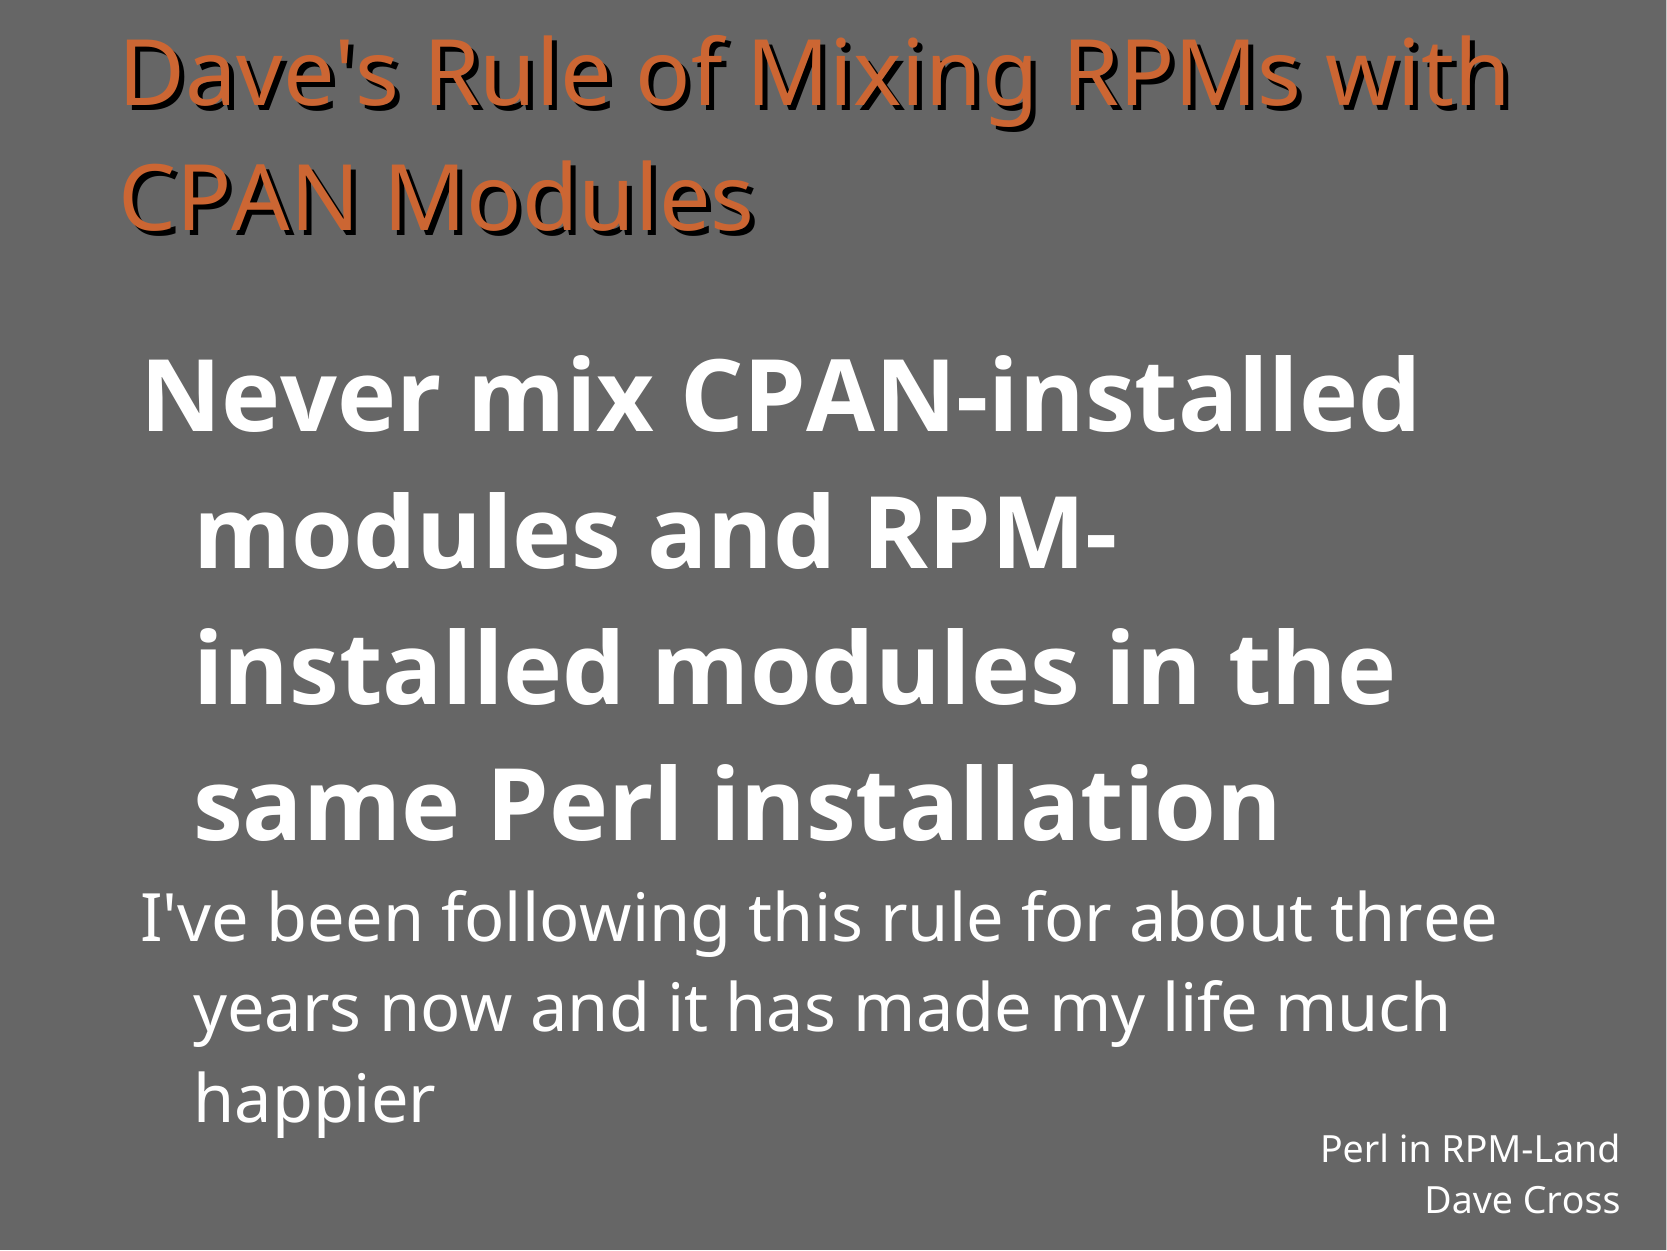

# Dave's Rule of Mixing RPMs with CPAN Modules
Never mix CPAN-installed modules and RPM-installed modules in the same Perl installation
I've been following this rule for about three years now and it has made my life much happier